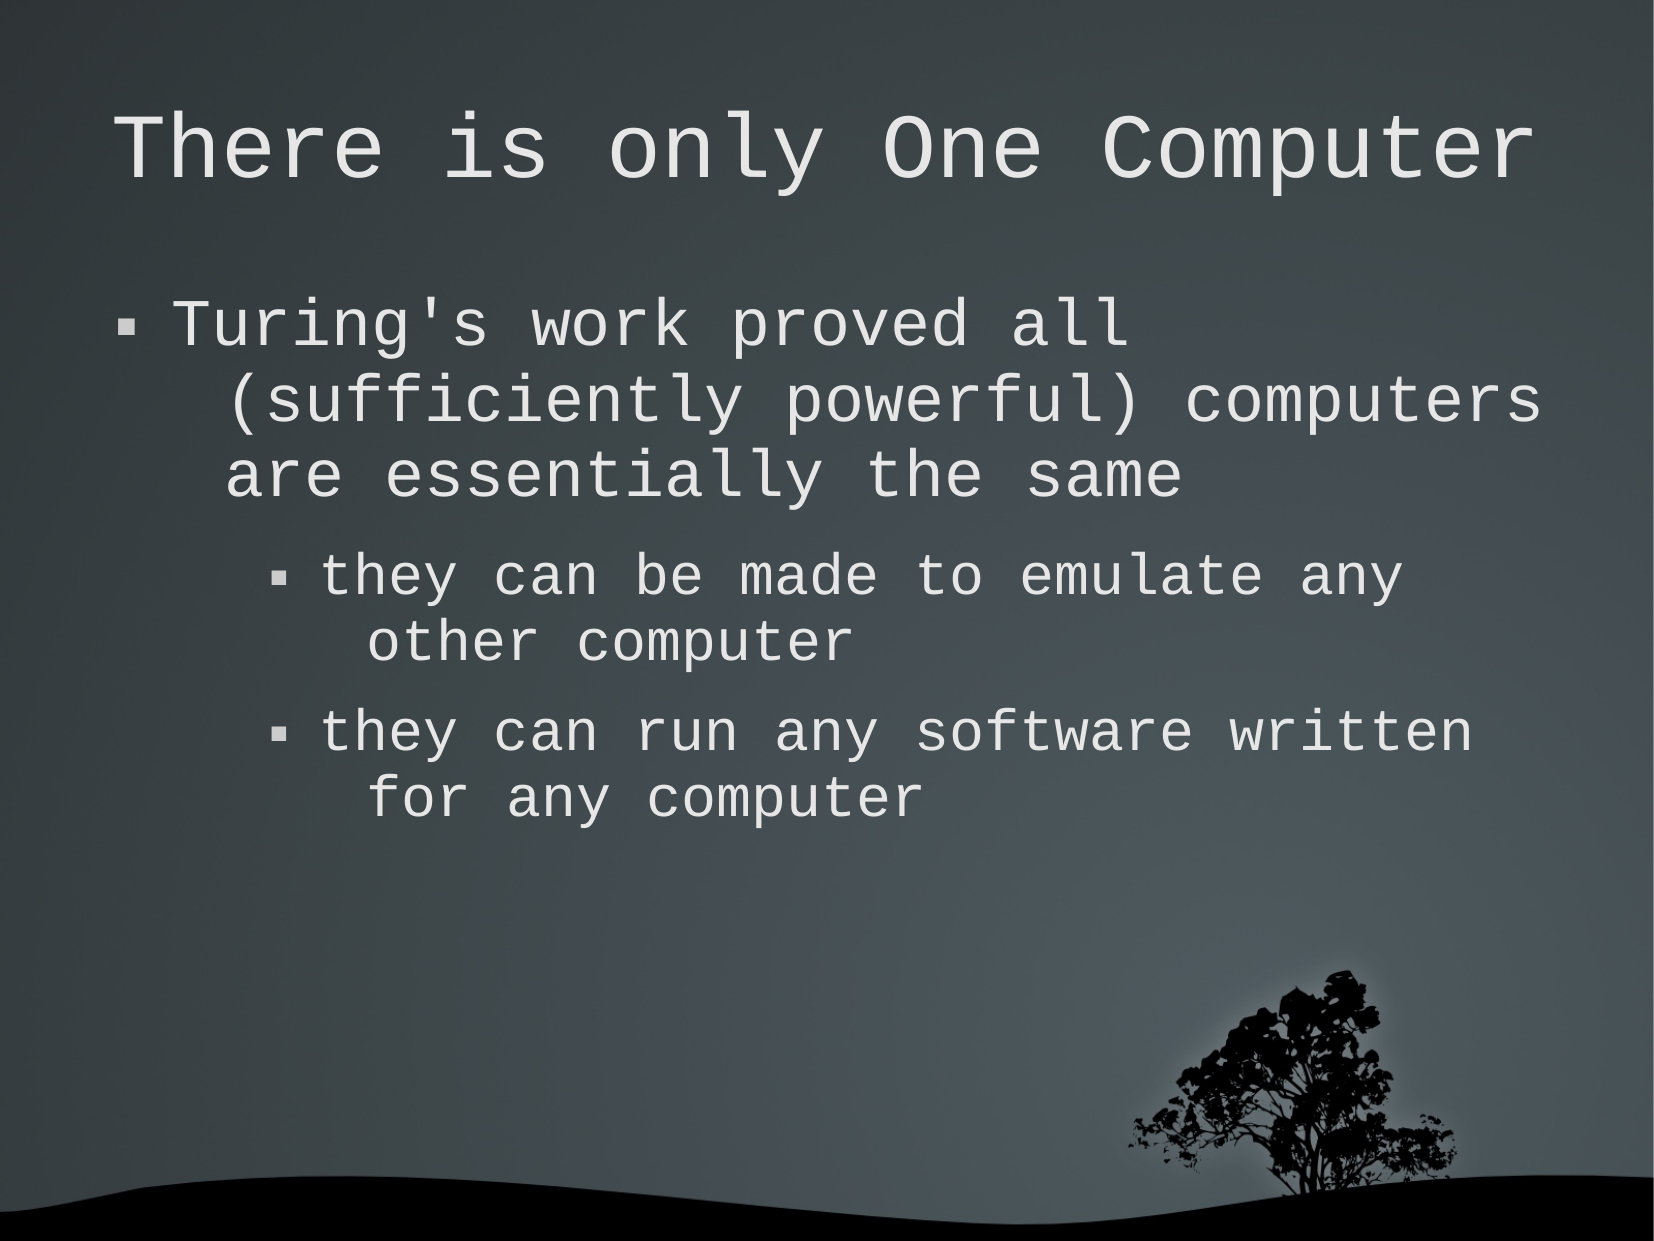

# There is only One Computer
Turing's work proved all (sufficiently powerful) computers are essentially the same
they can be made to emulate any other computer
they can run any software written for any computer